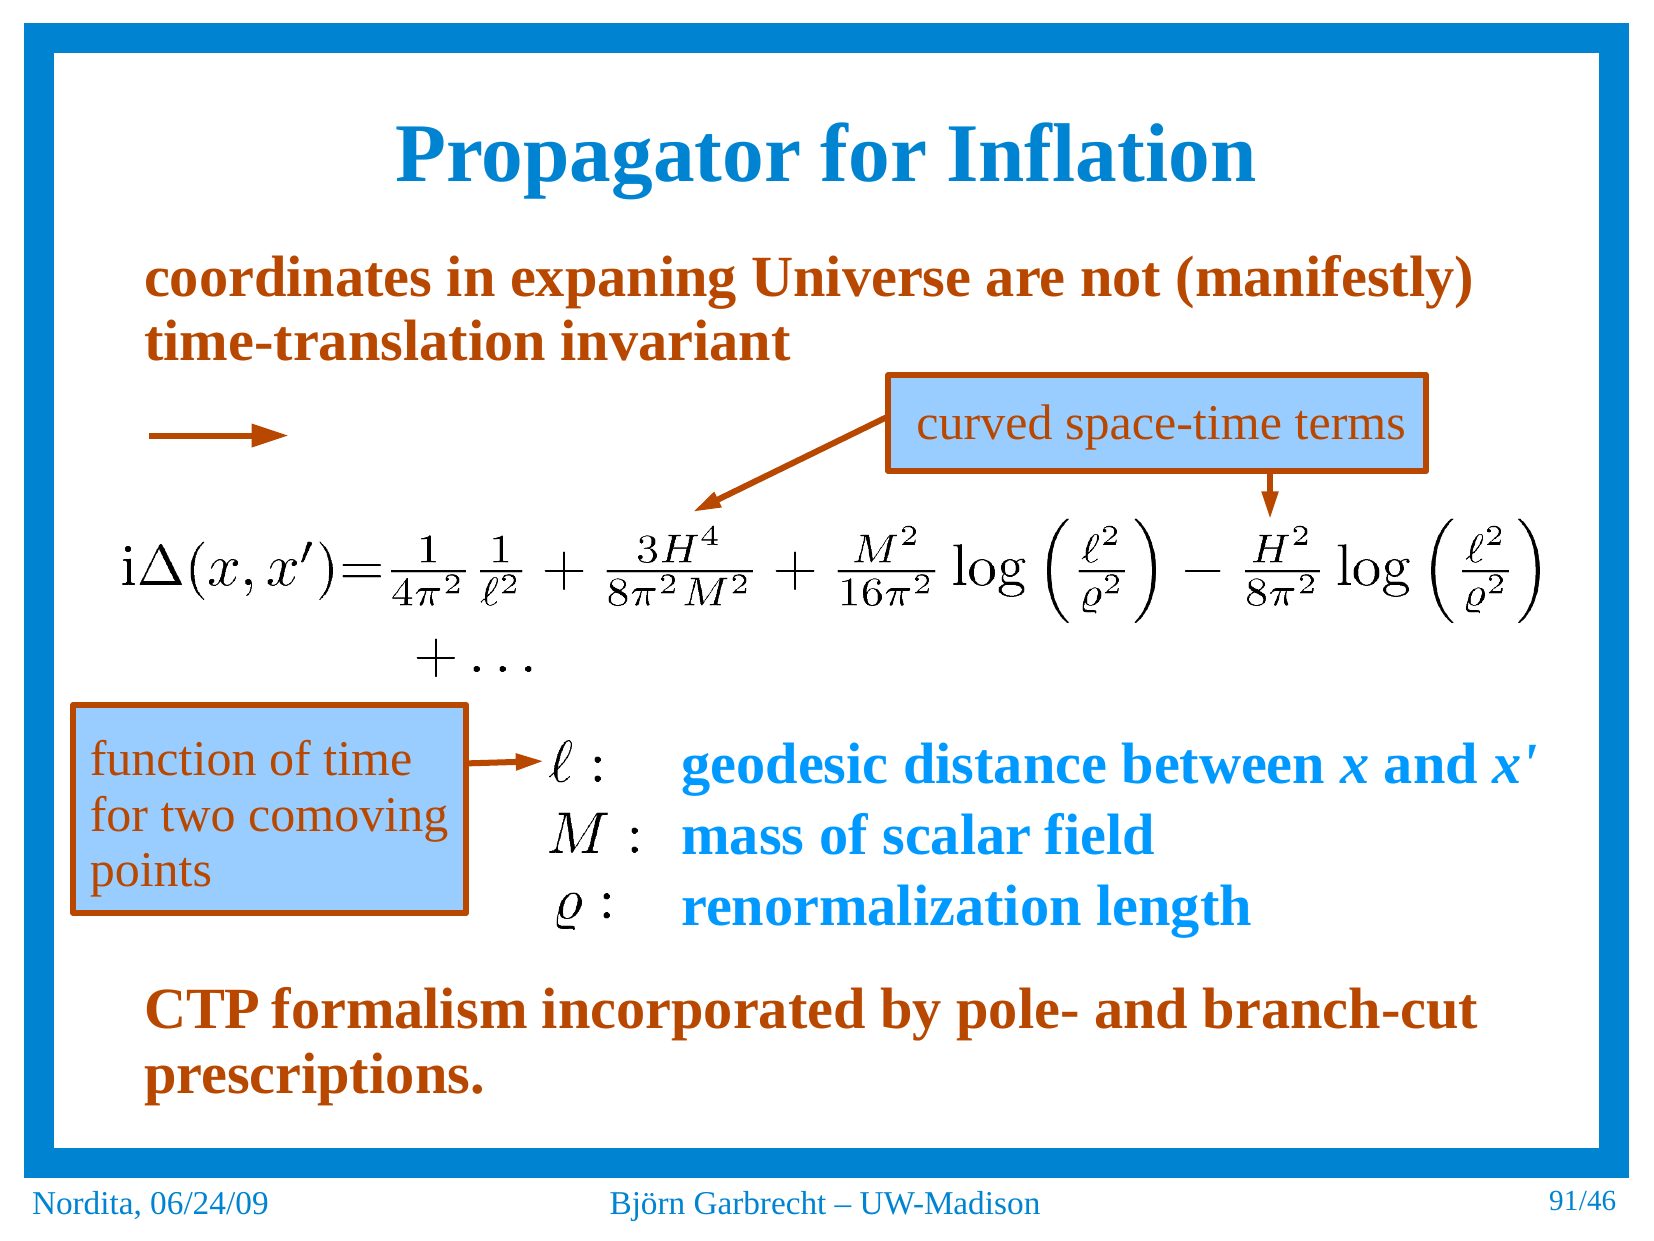

# Propagator for Inflation
coordinates in expaning Universe are not (manifestly)
time-translation invariant
curved space-time terms
function of time
for two comoving
points
geodesic distance between x and x'
mass of scalar field
renormalization length
CTP formalism incorporated by pole- and branch-cut
prescriptions.
Björn Garbrecht – UW-Madison
91